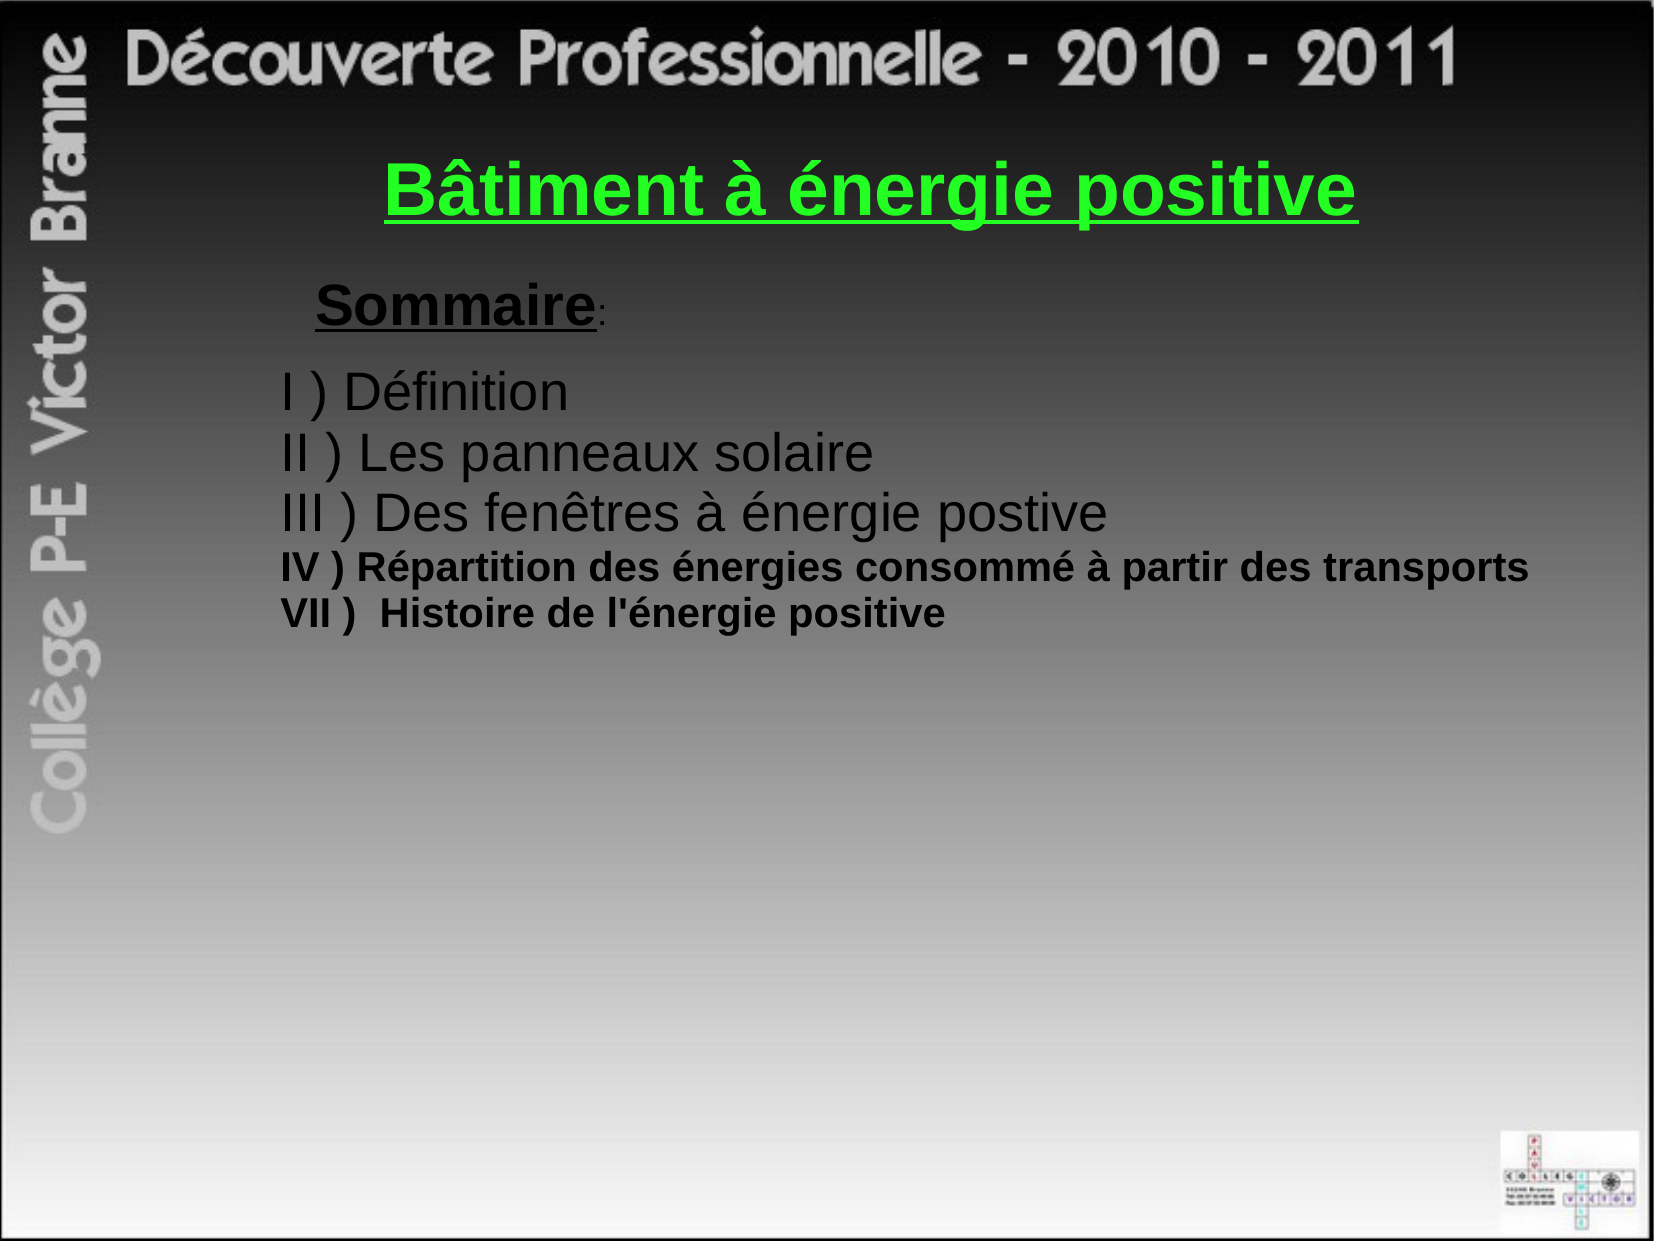

Bâtiment à énergie positive
 Sommaire:
I ) Définition
II ) Les panneaux solaire
III ) Des fenêtres à énergie postive
IV ) Répartition des énergies consommé à partir des transports
VII ) Histoire de l'énergie positive